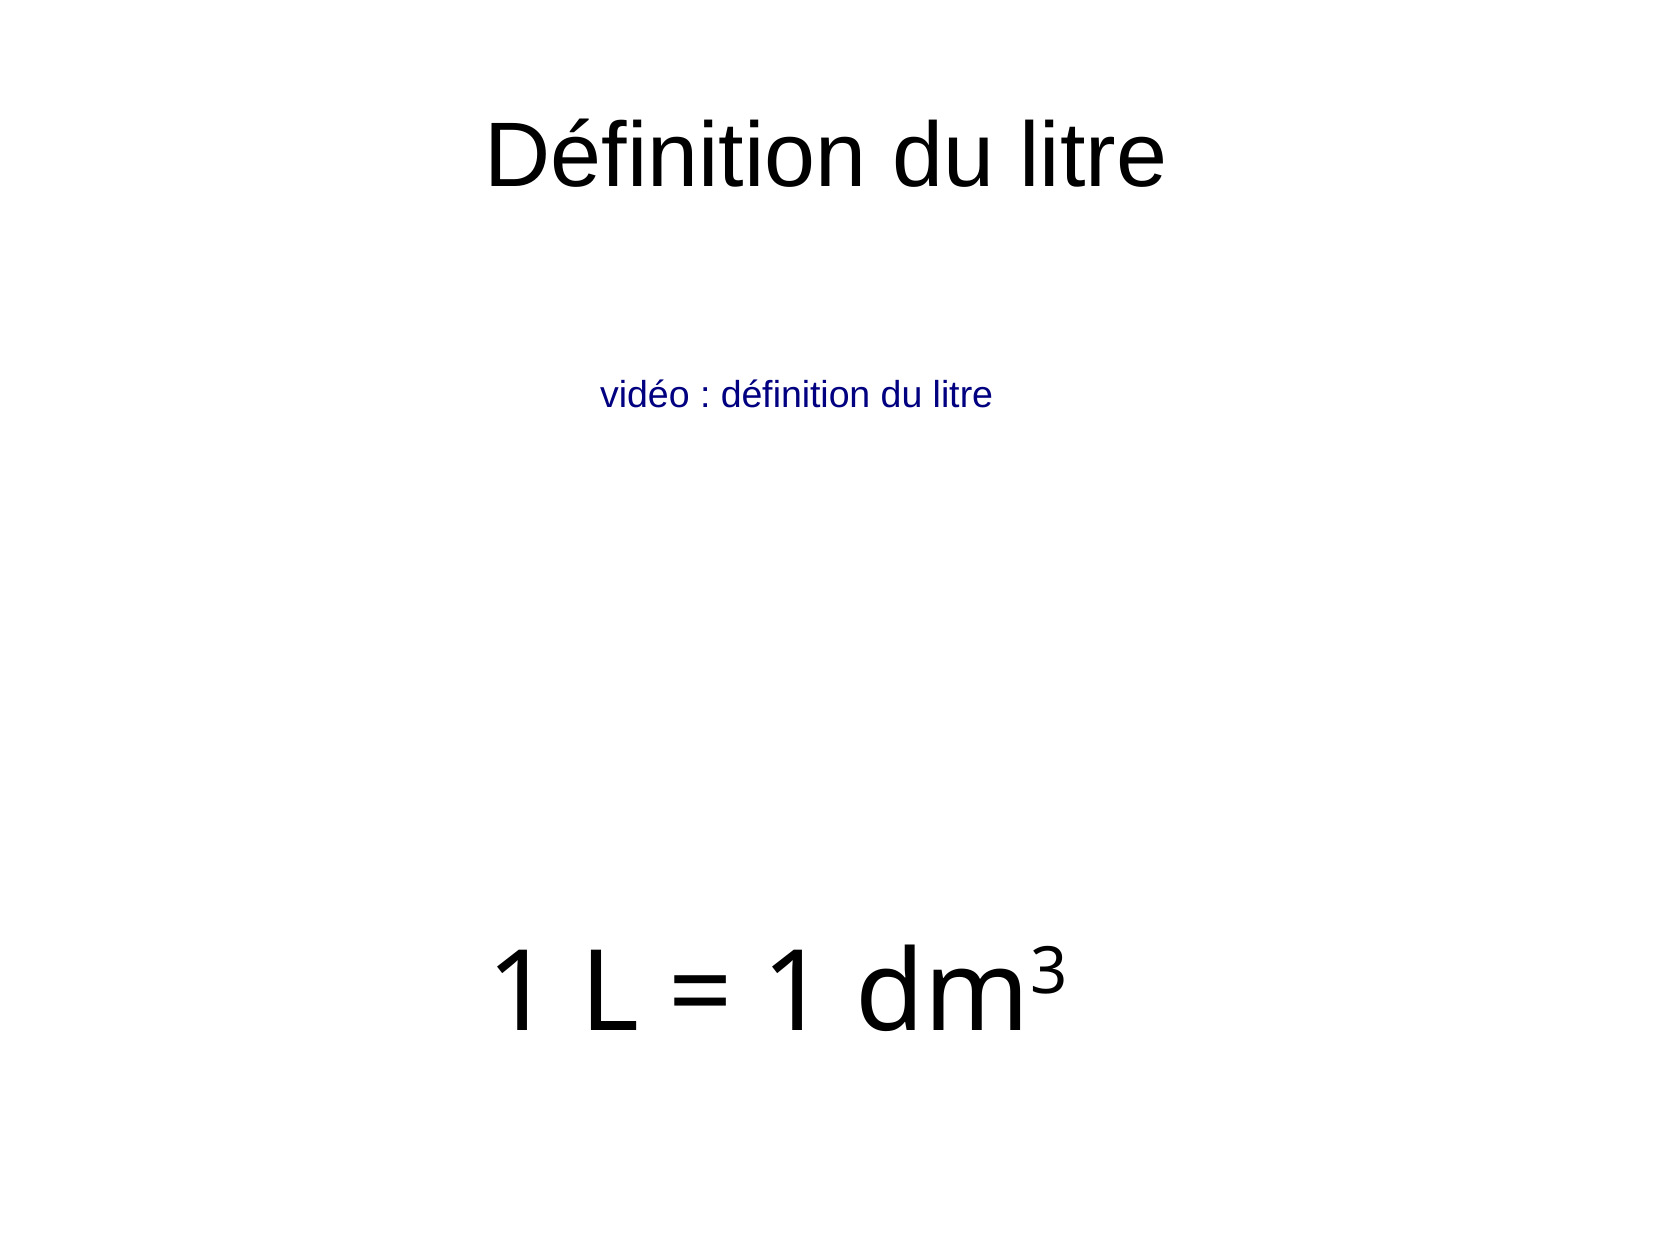

# Définition du litre
vidéo : définition du litre
1 L = 1 dm3